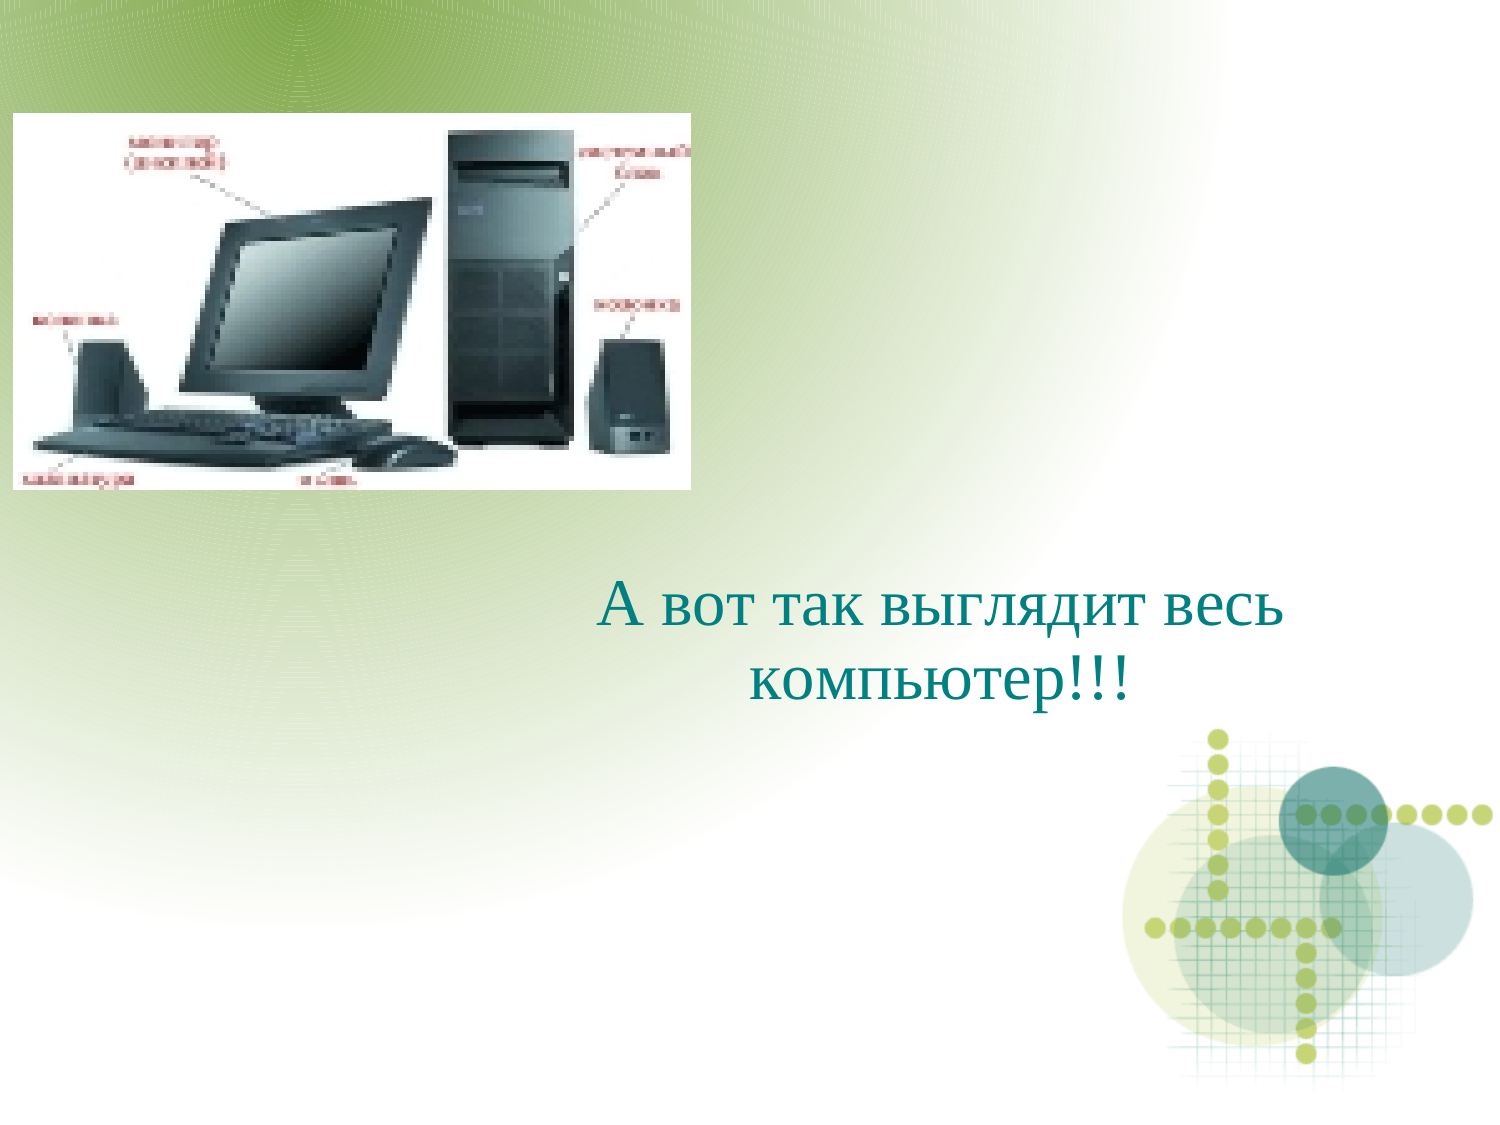

# А вот так выглядит весь компьютер!!!